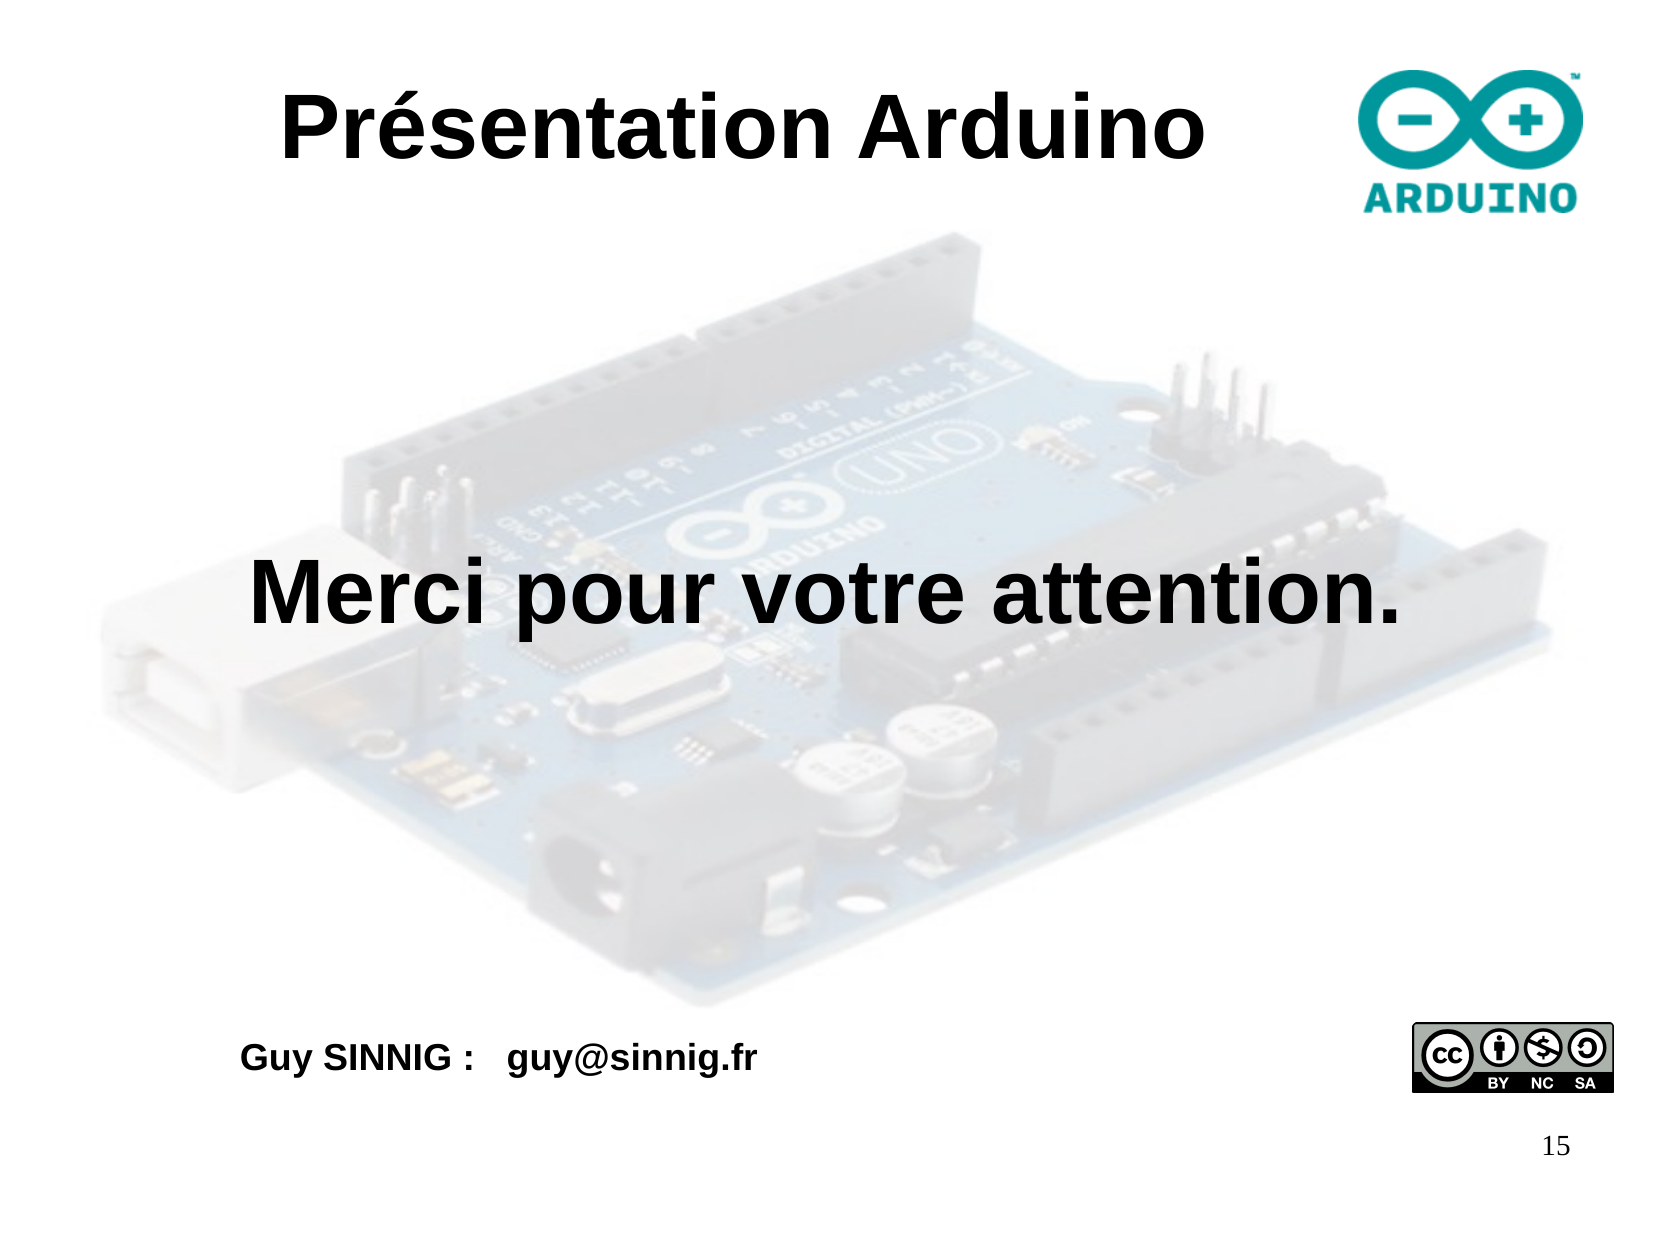

Présentation Arduino
# Merci pour votre attention.
Guy SINNIG : guy@sinnig.fr
15